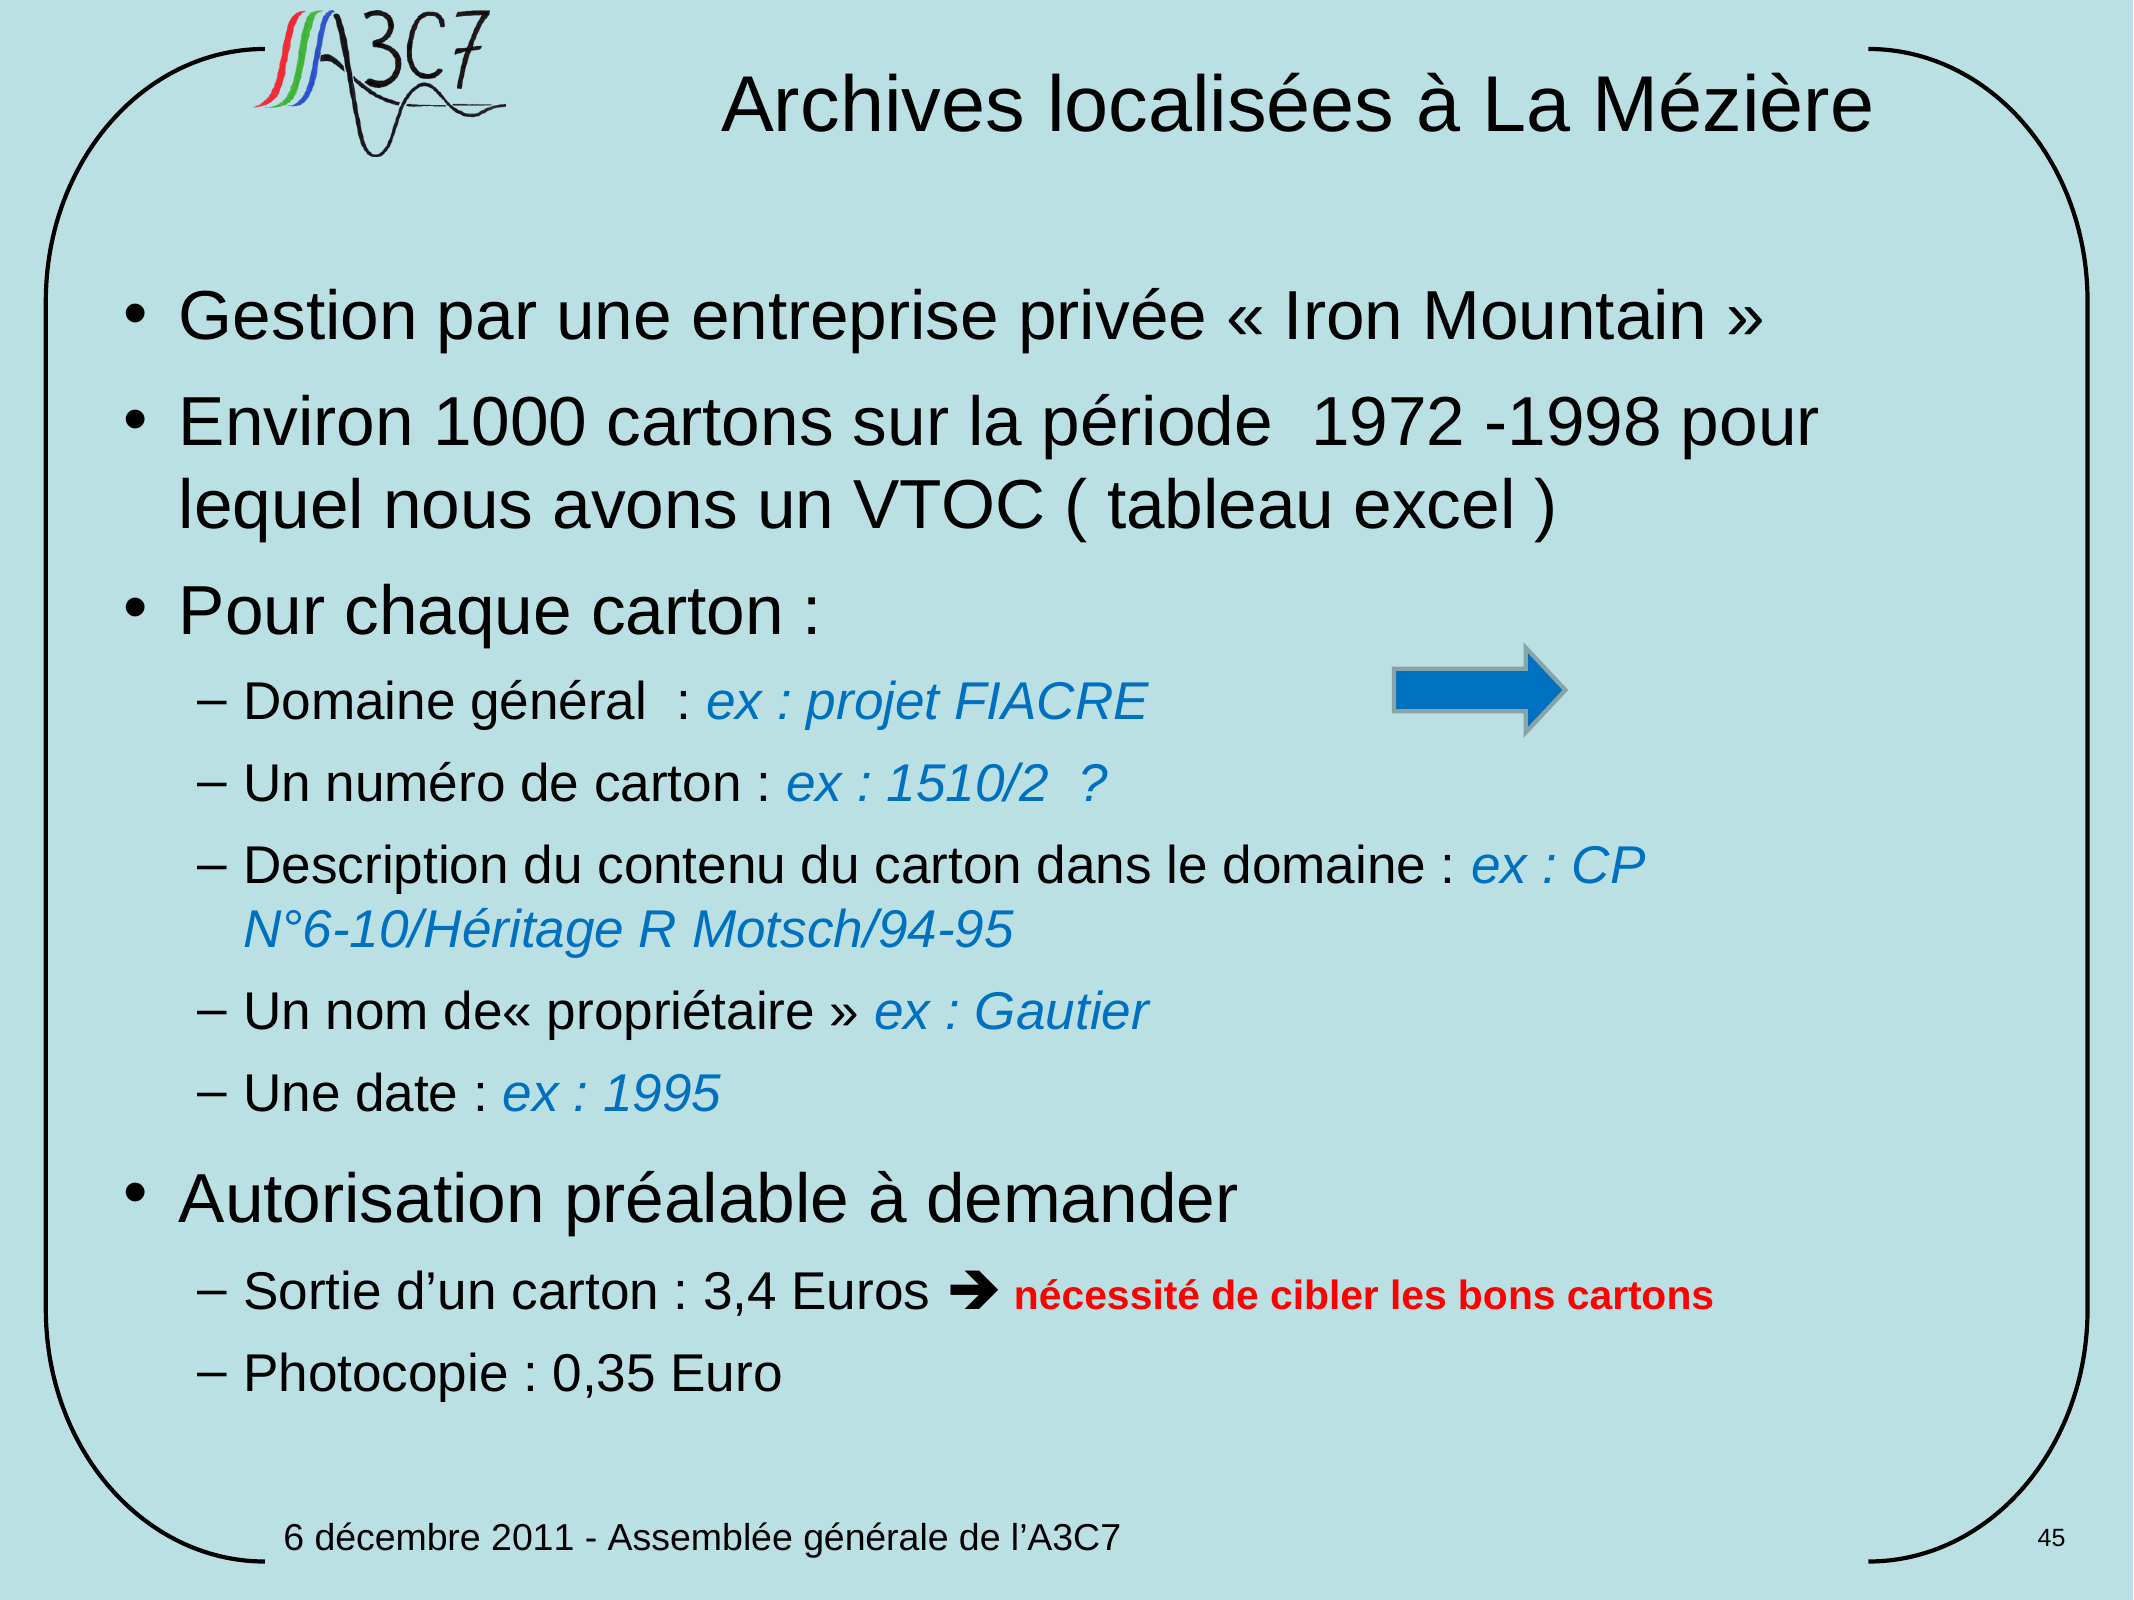

# Archives localisées à La Mézière
Gestion par une entreprise privée « Iron Mountain »
Environ 1000 cartons sur la période 1972 -1998 pour lequel nous avons un VTOC ( tableau excel )
Pour chaque carton :
Domaine général : ex : projet FIACRE
Un numéro de carton : ex : 1510/2 ?
Description du contenu du carton dans le domaine : ex : CP N°6-10/Héritage R Motsch/94-95
Un nom de« propriétaire » ex : Gautier
Une date : ex : 1995
Autorisation préalable à demander
Sortie d’un carton : 3,4 Euros  nécessité de cibler les bons cartons
Photocopie : 0,35 Euro
6 décembre 2011 - Assemblée générale de l’A3C7
45